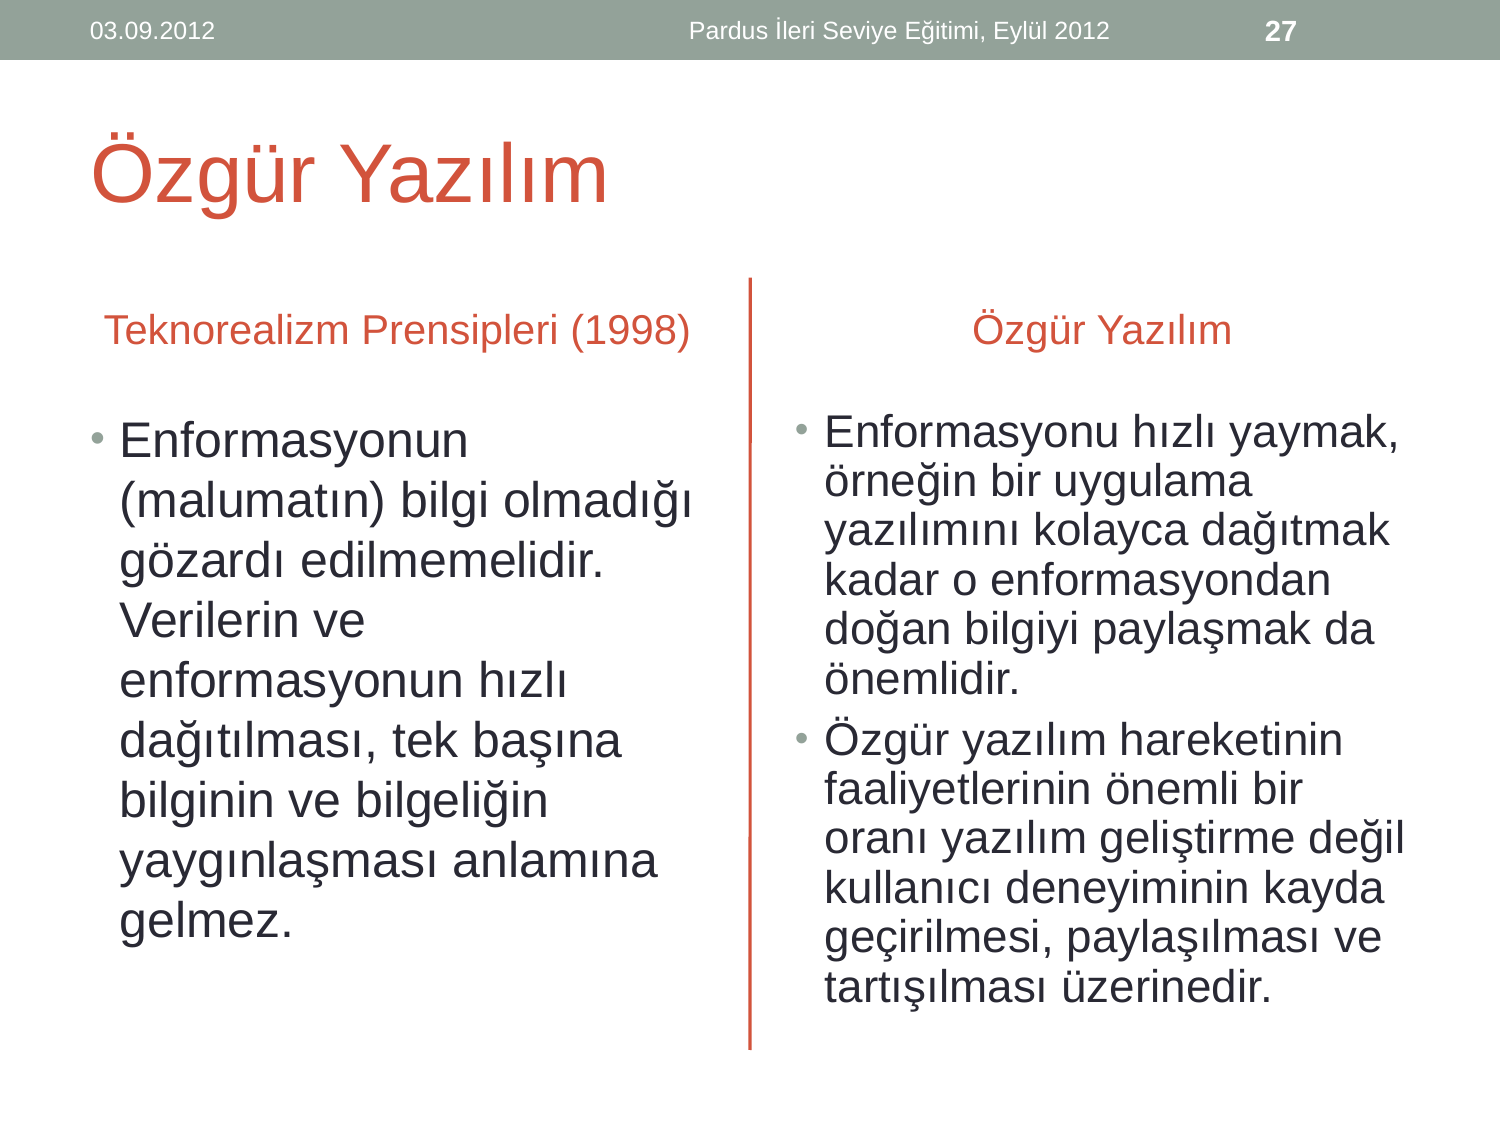

03.09.2012
Pardus İleri Seviye Eğitimi, Eylül 2012
# Özgür Yazılım
Teknorealizm Prensipleri (1998)
Özgür Yazılım
Enformasyonun (malumatın) bilgi olmadığı gözardı edilmemelidir. Verilerin ve enformasyonun hızlı dağıtılması, tek başına bilginin ve bilgeliğin yaygınlaşması anlamına gelmez.
Enformasyonu hızlı yaymak, örneğin bir uygulama yazılımını kolayca dağıtmak kadar o enformasyondan doğan bilgiyi paylaşmak da önemlidir.
Özgür yazılım hareketinin faaliyetlerinin önemli bir oranı yazılım geliştirme değil kullanıcı deneyiminin kayda geçirilmesi, paylaşılması ve tartışılması üzerinedir.